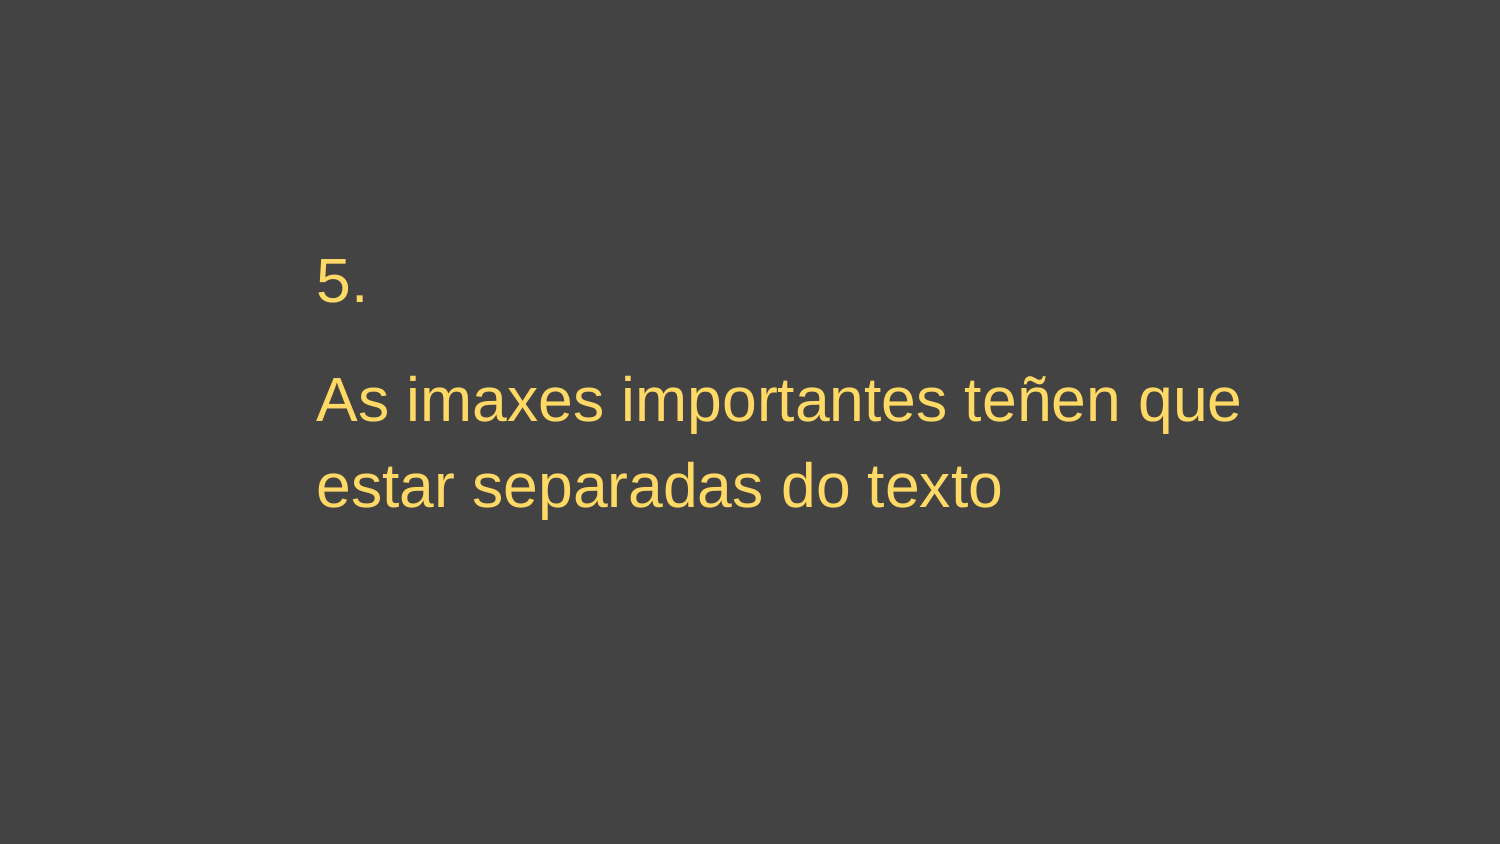

5.
As imaxes importantes teñen que estar separadas do texto